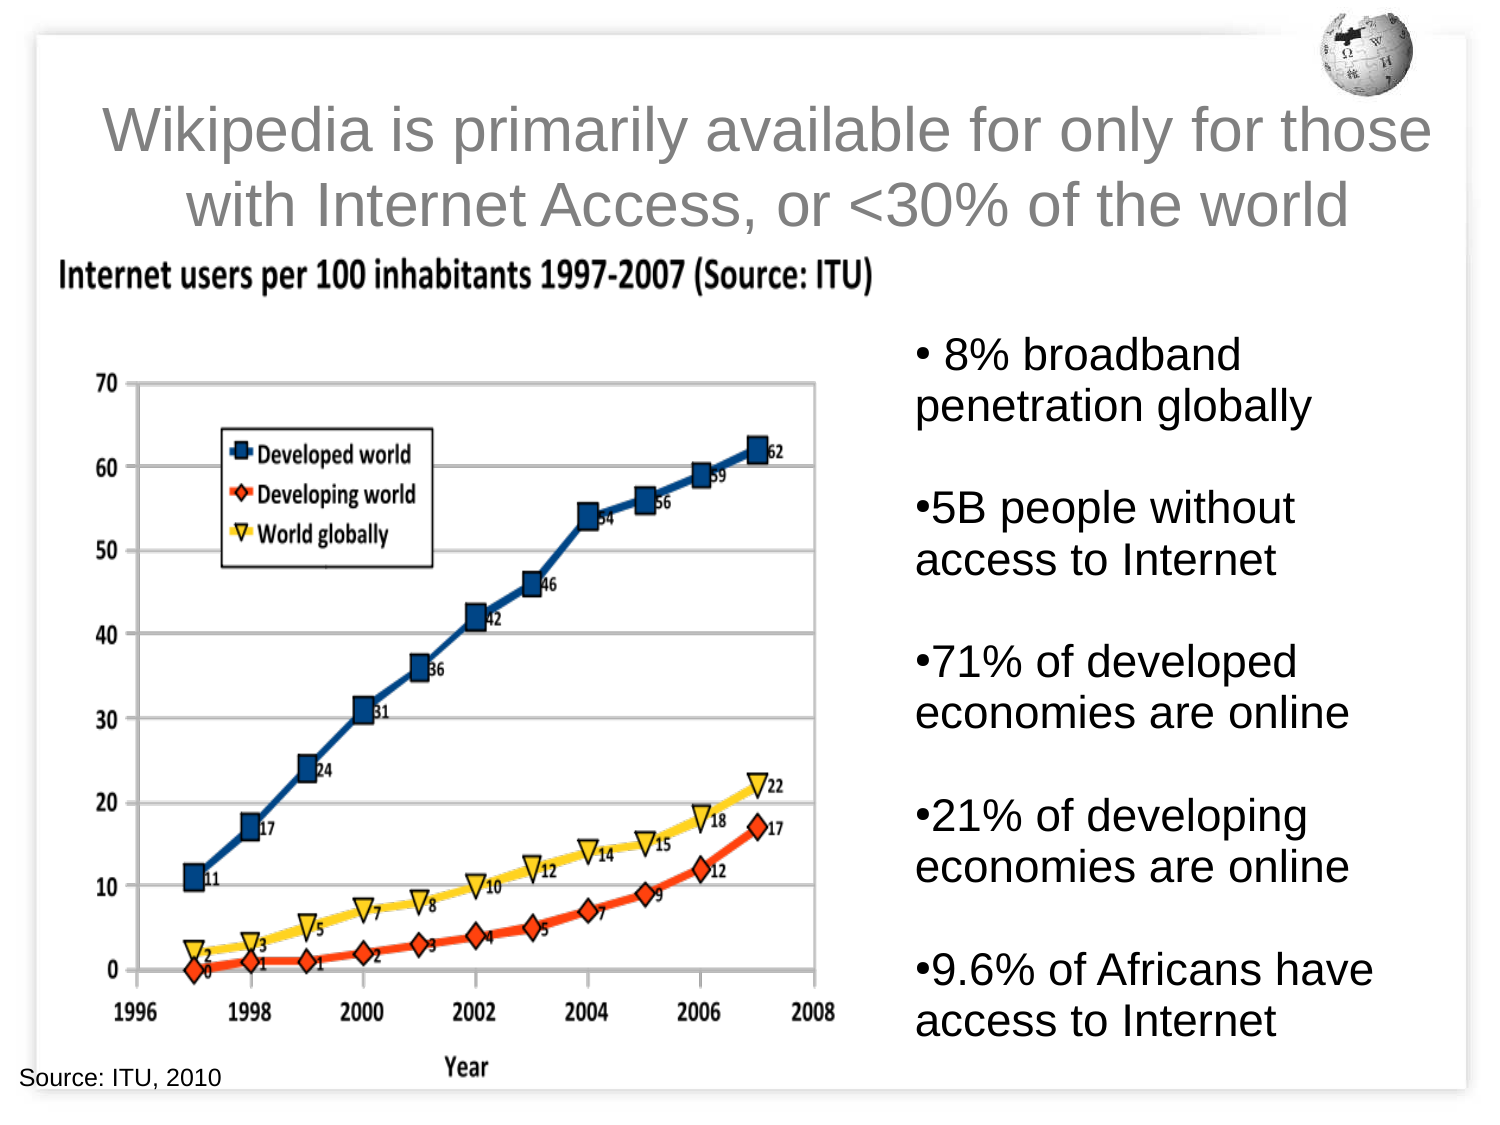

Wikipedia is primarily available for only for those with Internet Access, or <30% of the world
 8% broadband penetration globally
5B people without access to Internet
71% of developed economies are online
21% of developing economies are online
9.6% of Africans have access to Internet
Source: ITU, 2010